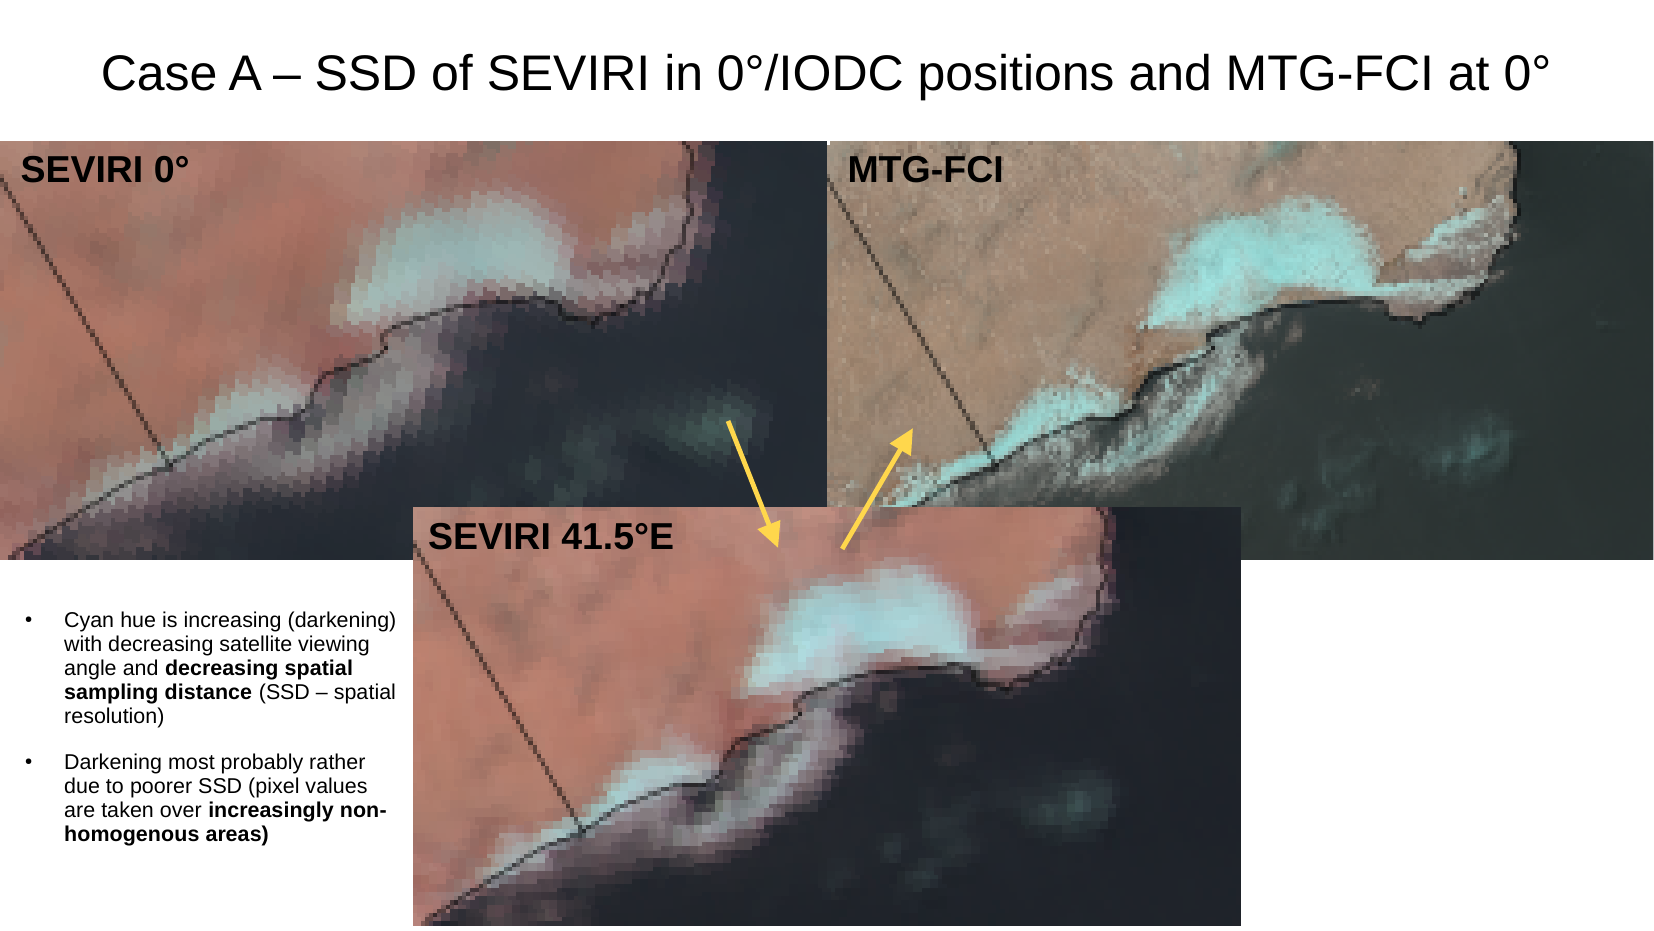

# Case A – SSD of SEVIRI in 0°/IODC positions and MTG-FCI at 0°
SEVIRI 0°
MTG-FCI
SEVIRI 41.5°E
Cyan hue is increasing (darkening) with decreasing satellite viewing angle and decreasing spatial sampling distance (SSD – spatial resolution)
Darkening most probably rather due to poorer SSD (pixel values are taken over increasingly non-homogenous areas)